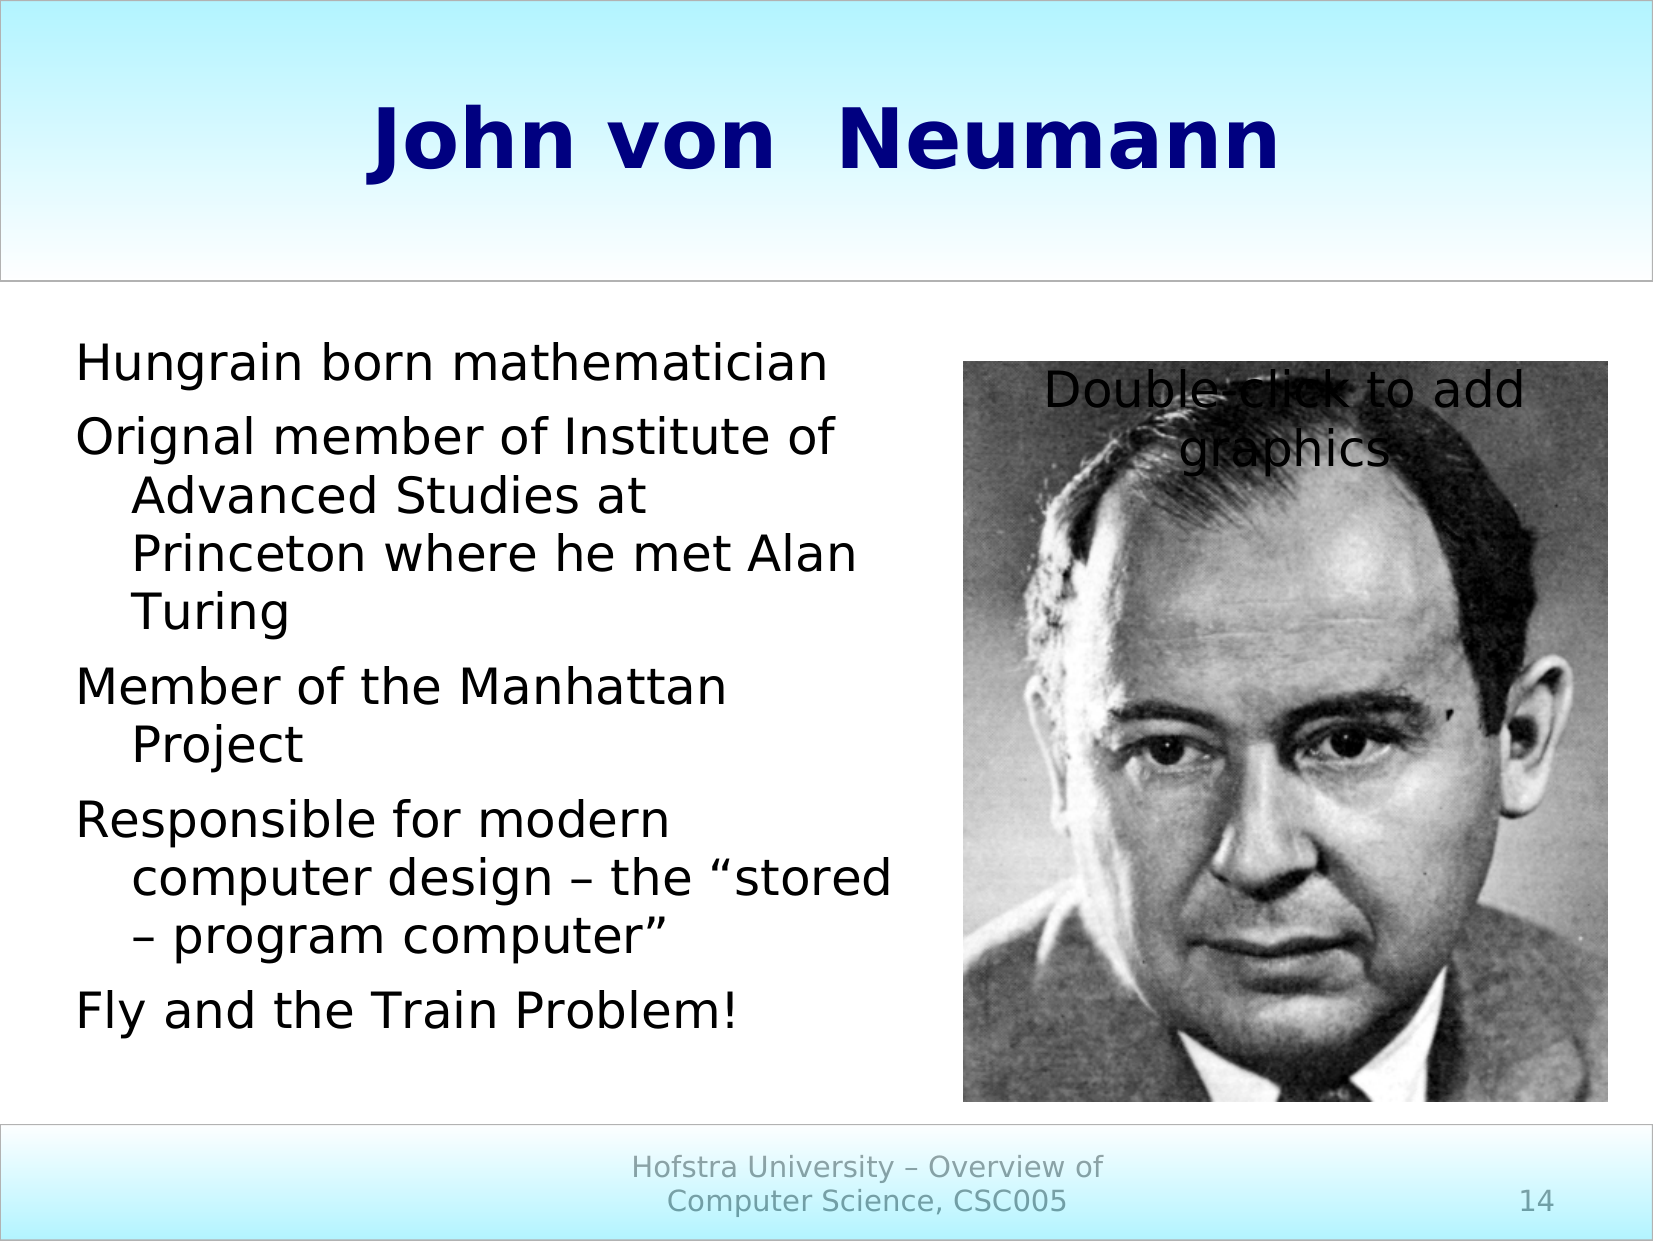

# John von Neumann
Hungrain born mathematician
Orignal member of Institute of Advanced Studies at Princeton where he met Alan Turing
Member of the Manhattan Project
Responsible for modern computer design – the “stored – program computer”
Fly and the Train Problem!
Double-click to add graphics
14